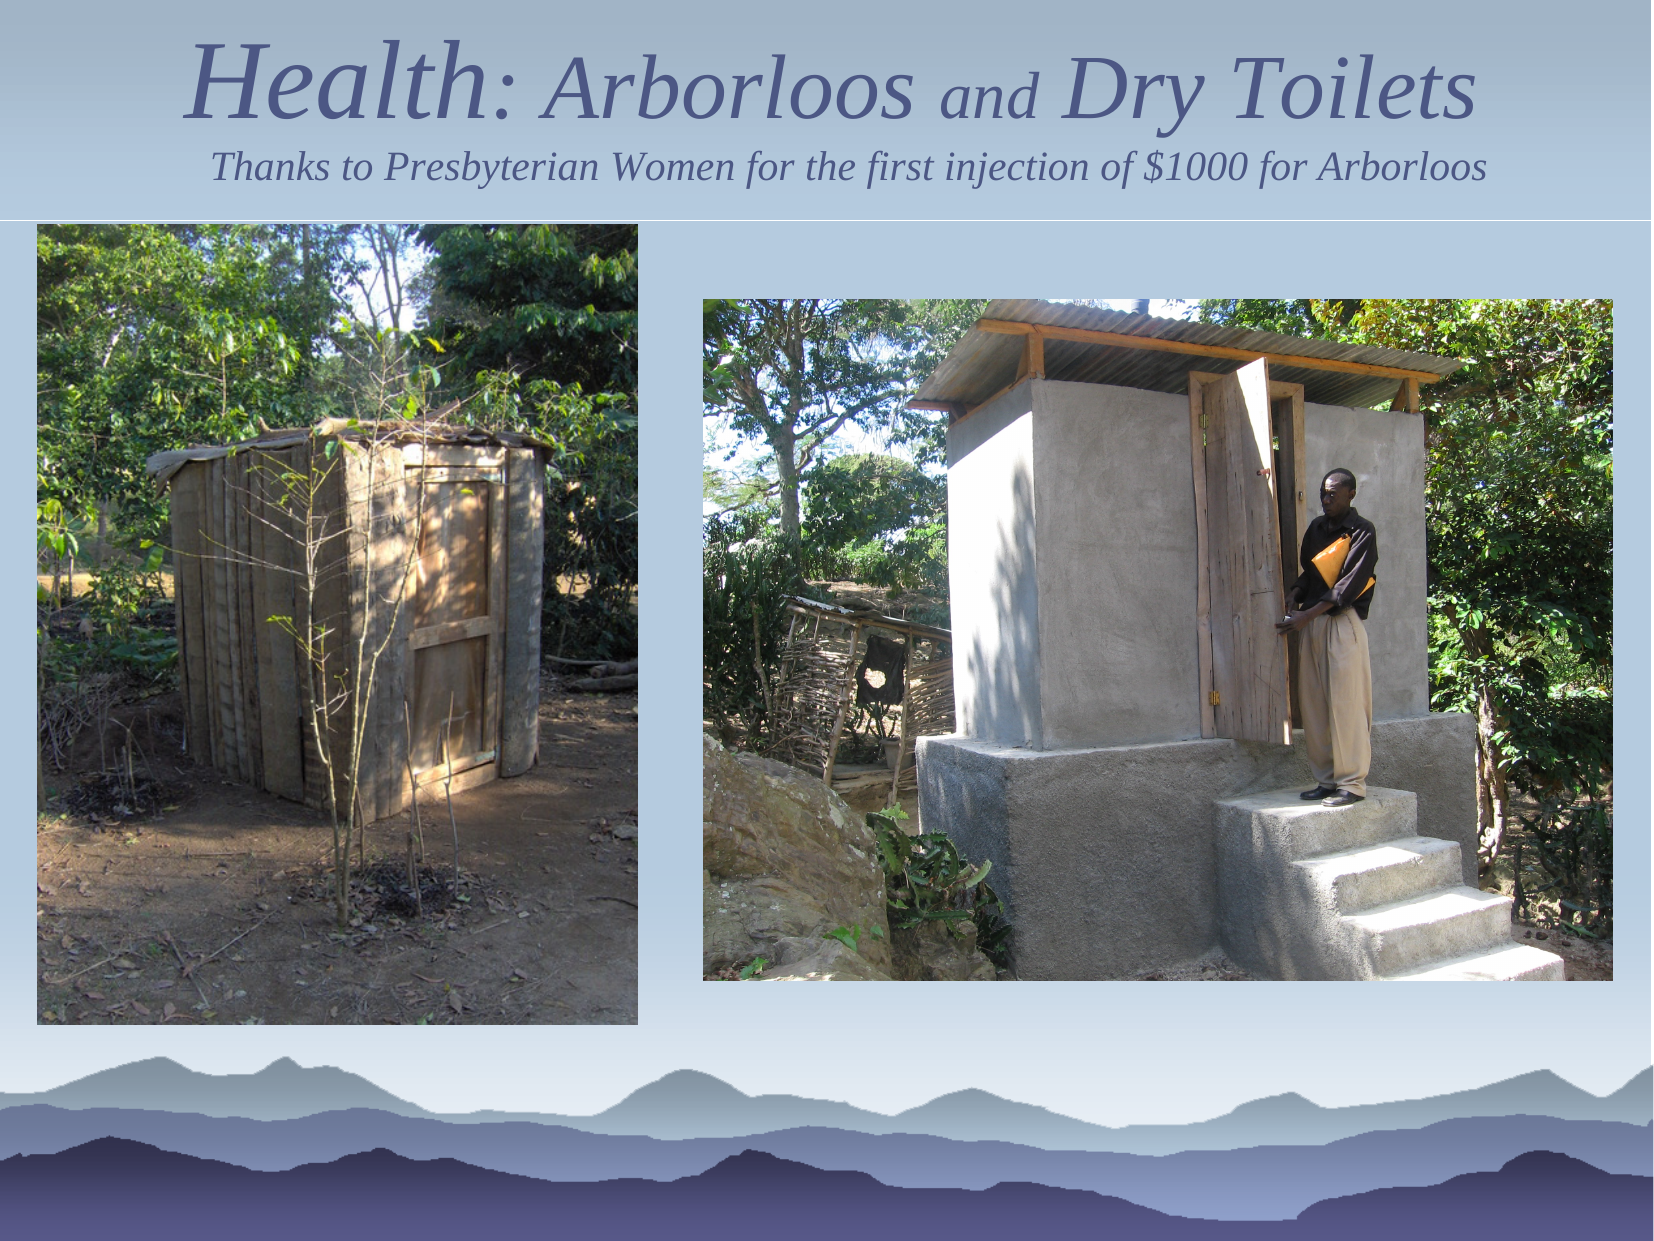

# Health: Arborloos and Dry Toilets Thanks to Presbyterian Women for the first injection of $1000 for Arborloos